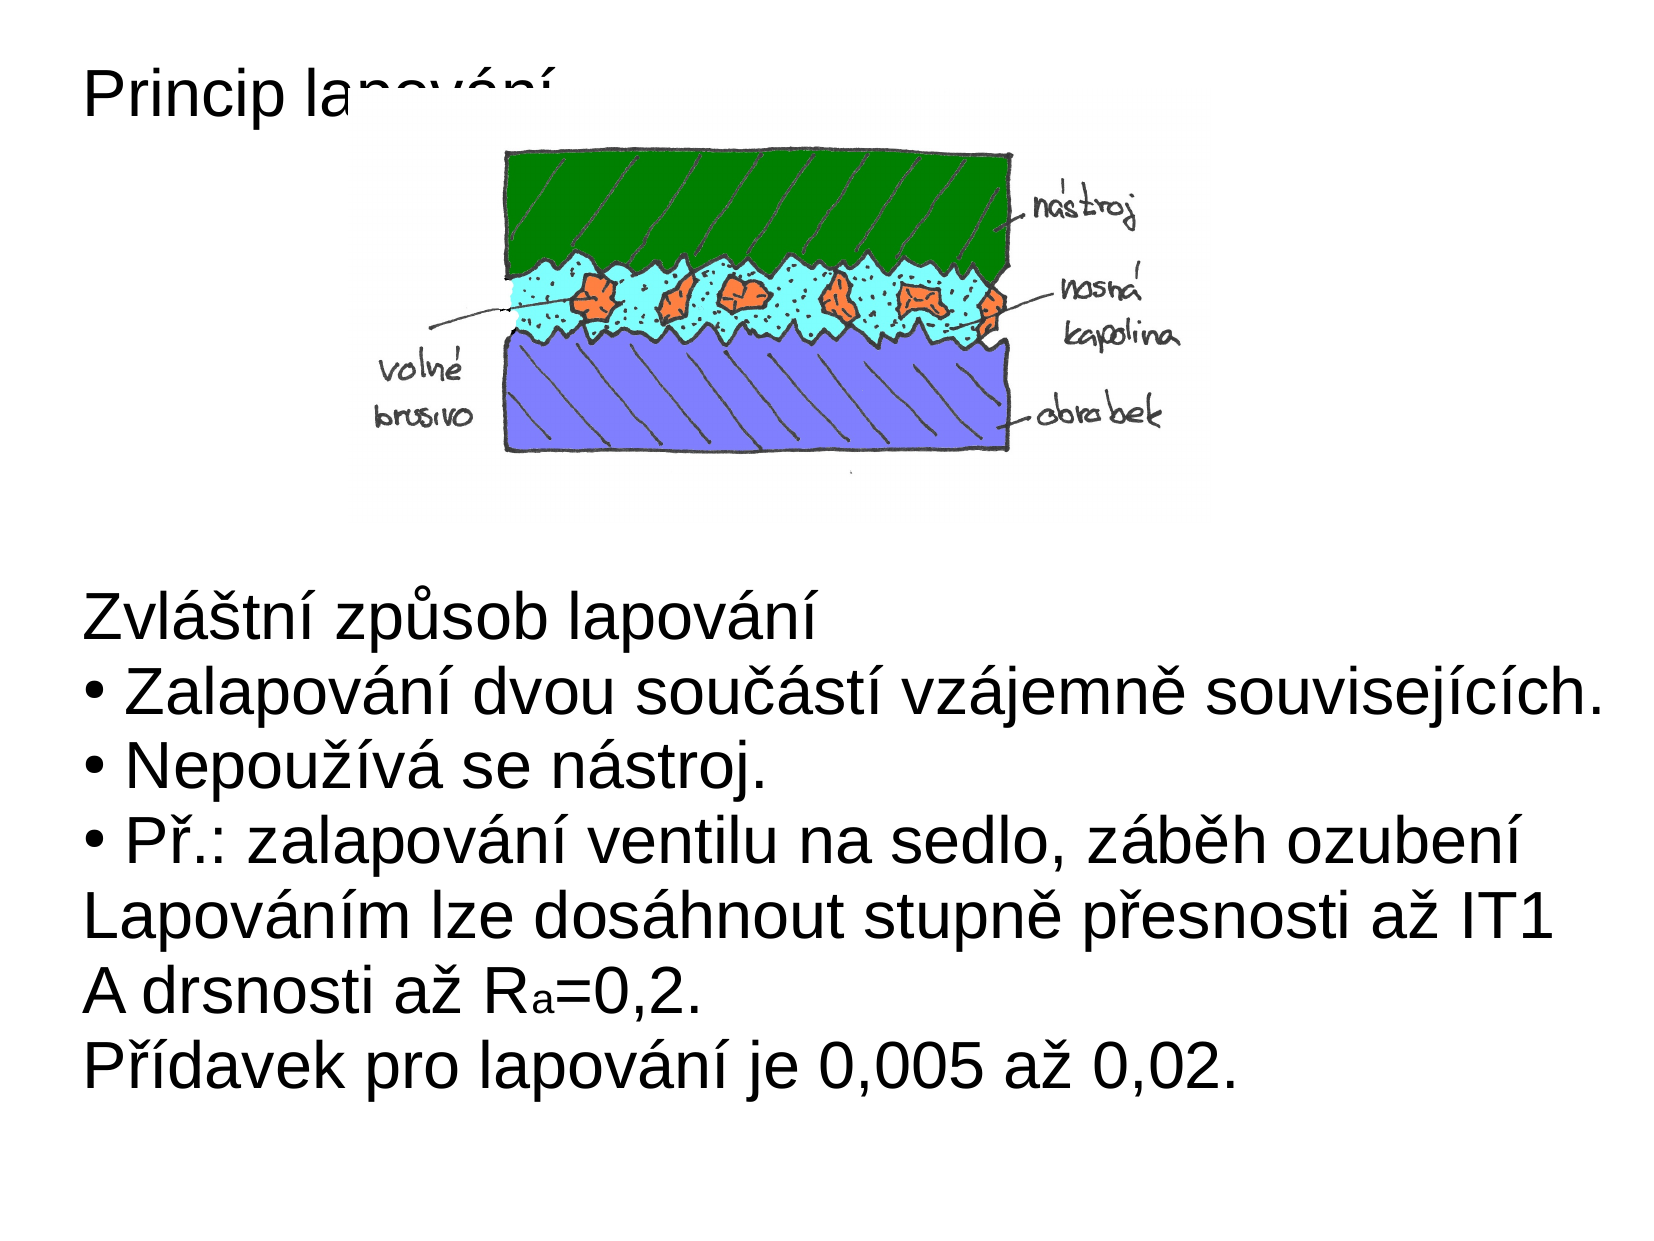

# Princip lapování
Zvláštní způsob lapování
 Zalapování dvou součástí vzájemně souvisejících.
 Nepoužívá se nástroj.
 Př.: zalapování ventilu na sedlo, záběh ozubení
Lapováním lze dosáhnout stupně přesnosti až IT1
A drsnosti až Ra=0,2.
Přídavek pro lapování je 0,005 až 0,02.